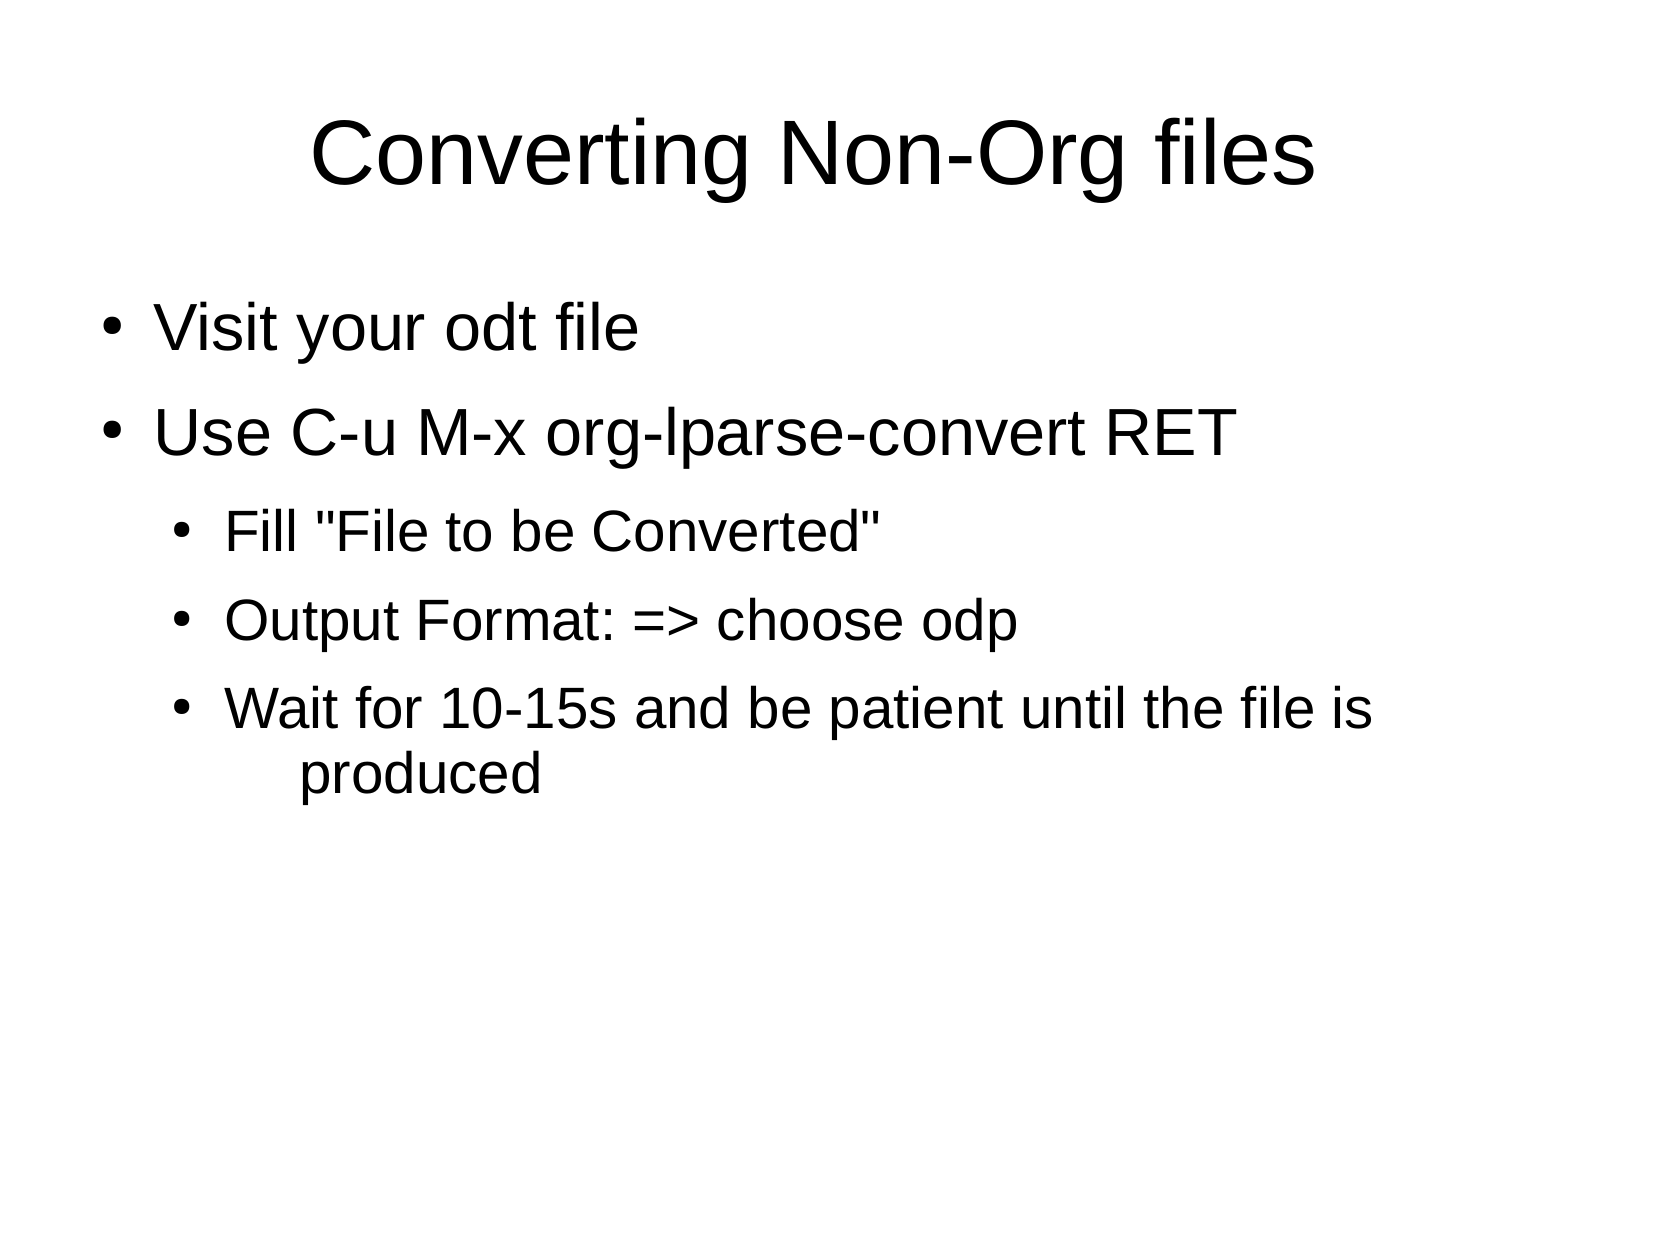

# Converting Non-Org files
Visit your odt file
Use C-u M-x org-lparse-convert RET
Fill "File to be Converted"
Output Format: => choose odp
Wait for 10-15s and be patient until the file is produced